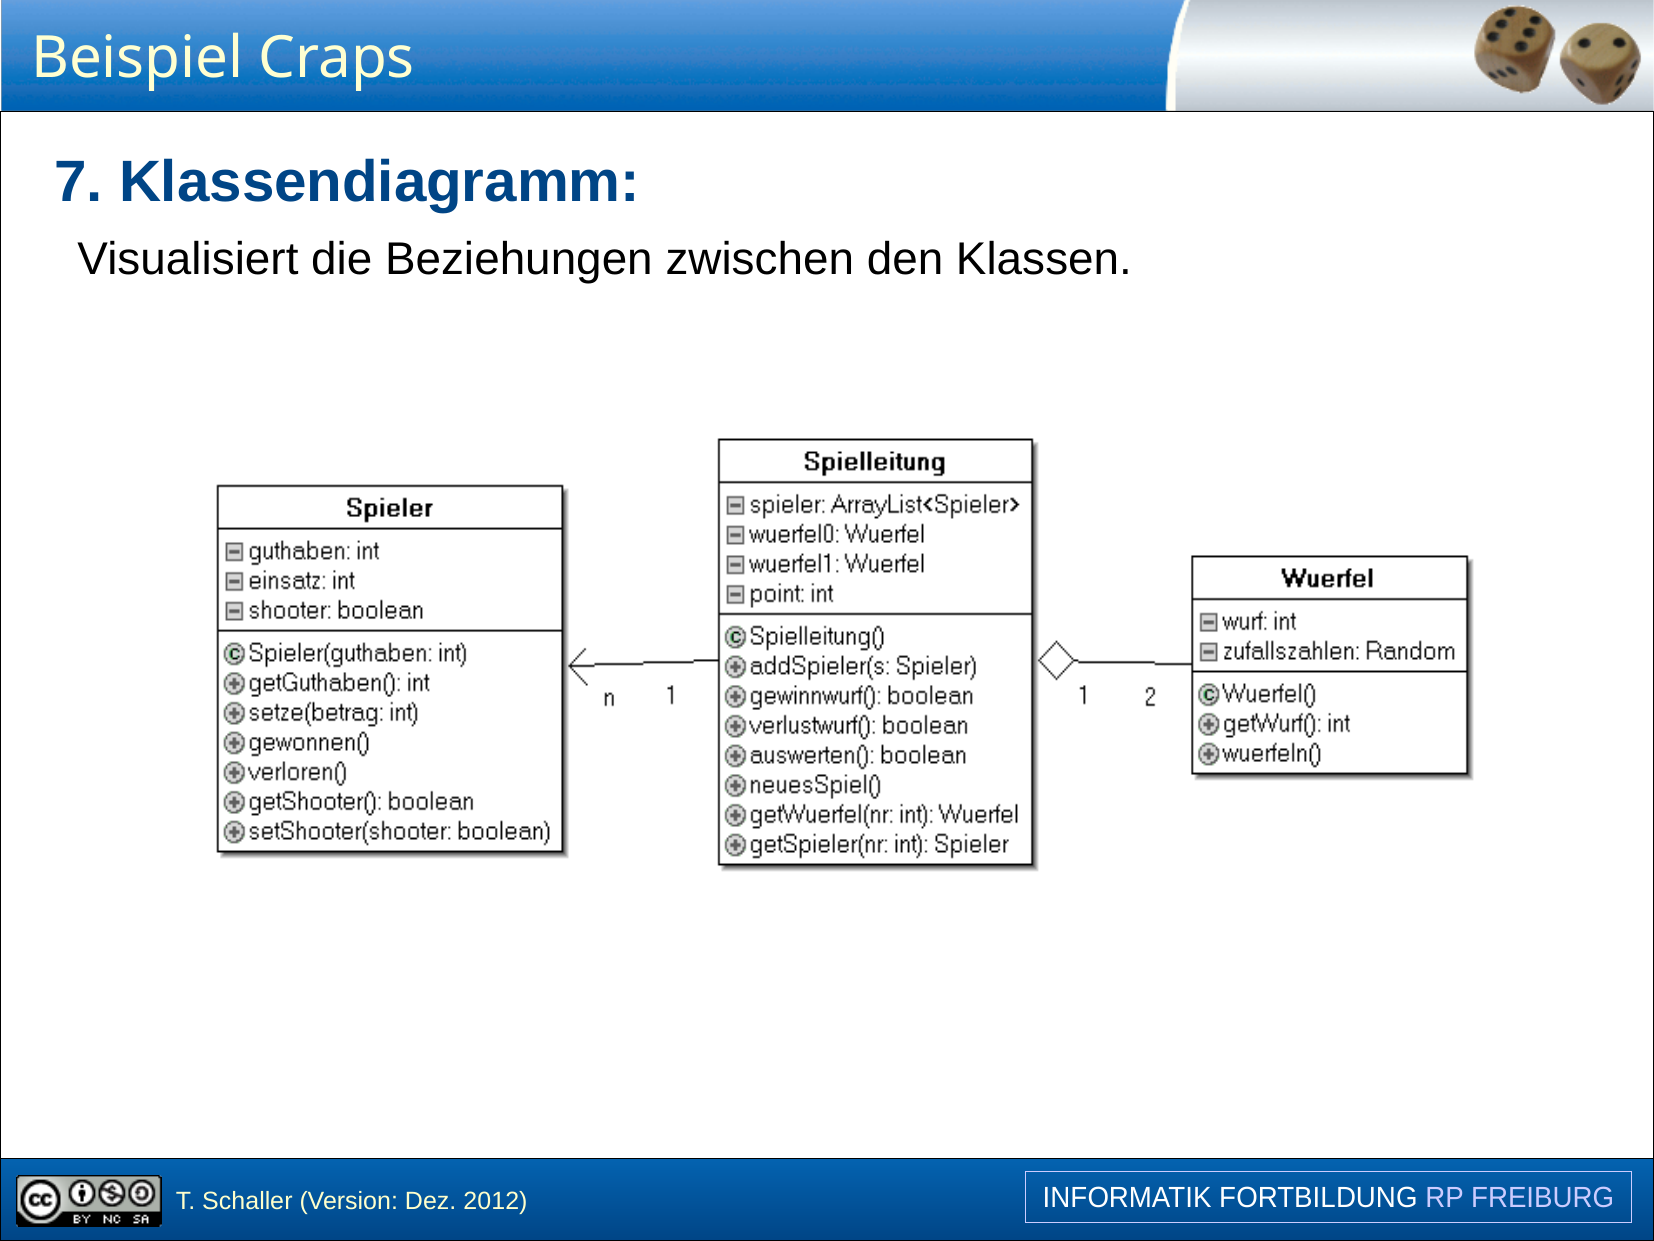

# Beispiel Craps
7. Klassendiagramm:
Visualisiert die Beziehungen zwischen den Klassen.
12